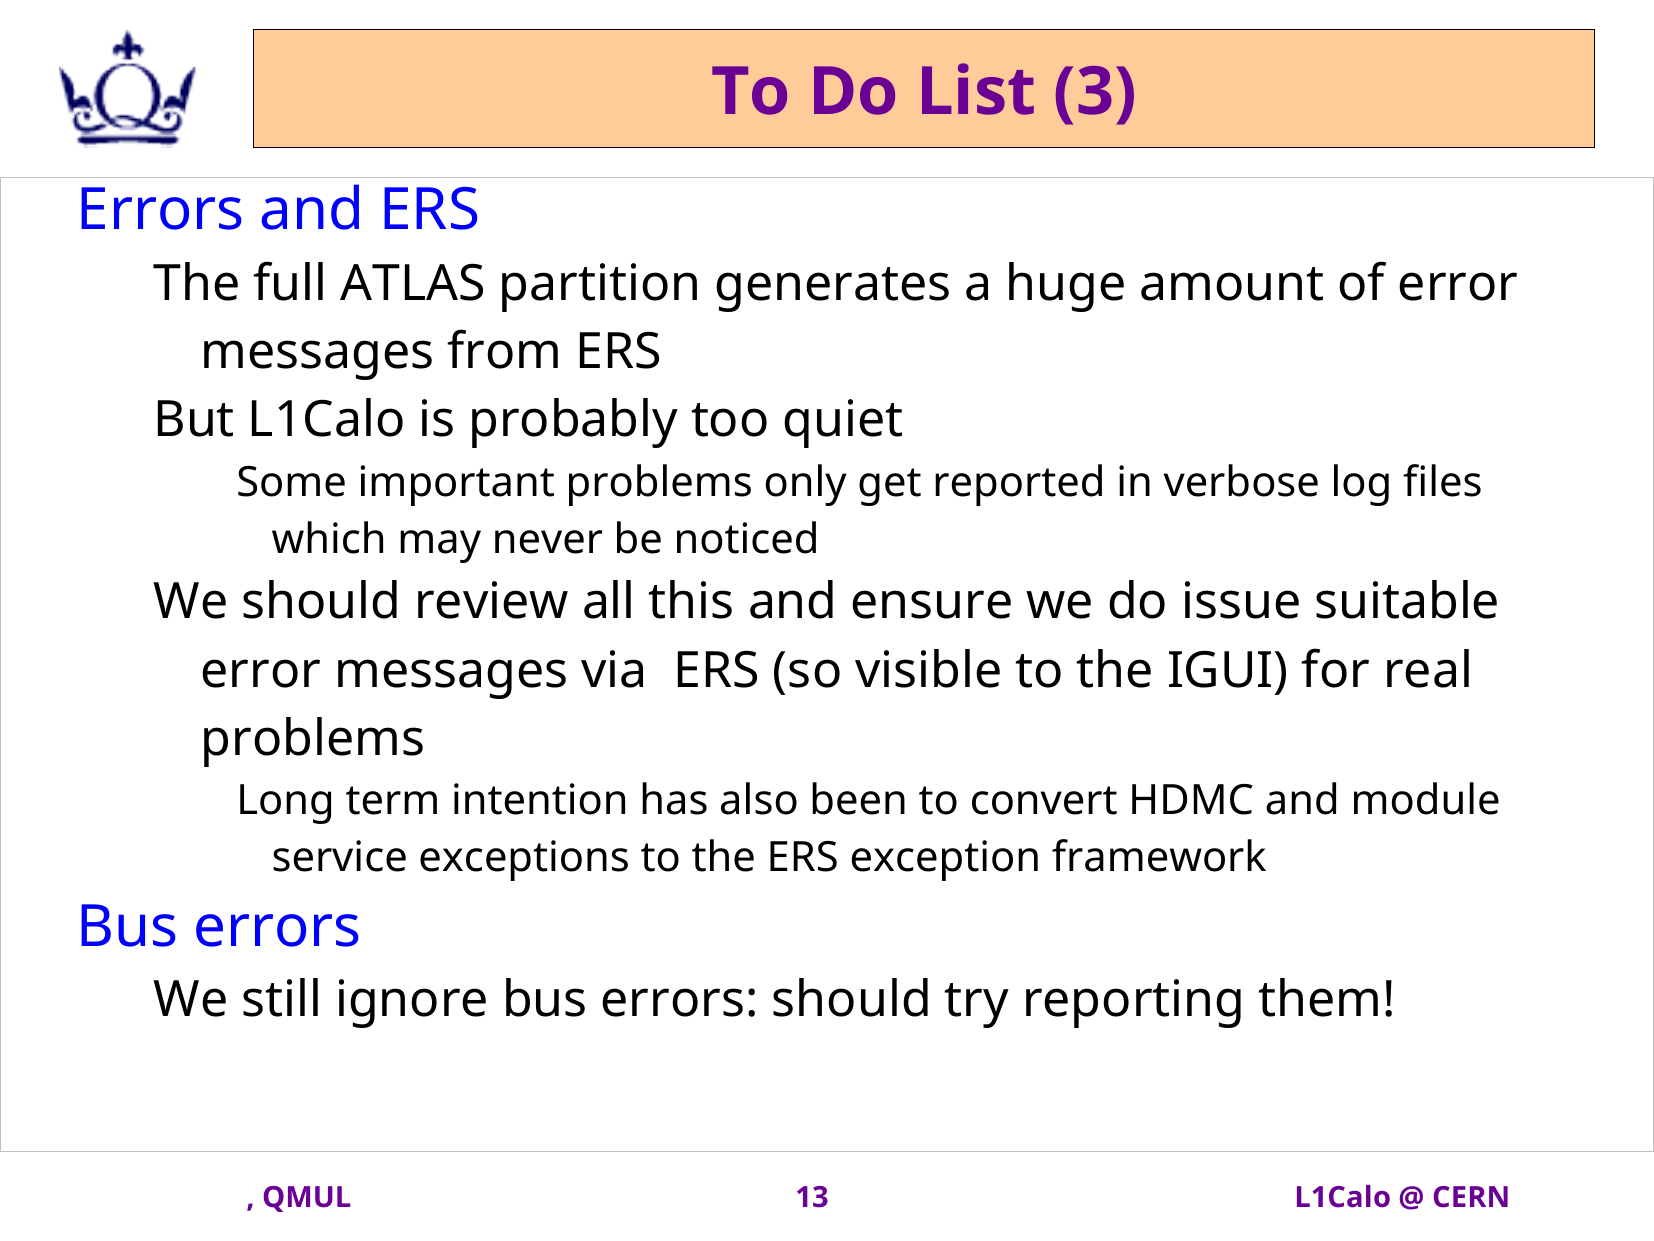

# To Do List (3)
Errors and ERS
The full ATLAS partition generates a huge amount of error messages from ERS
But L1Calo is probably too quiet
Some important problems only get reported in verbose log files which may never be noticed
We should review all this and ensure we do issue suitable error messages via ERS (so visible to the IGUI) for real problems
Long term intention has also been to convert HDMC and module service exceptions to the ERS exception framework
Bus errors
We still ignore bus errors: should try reporting them!